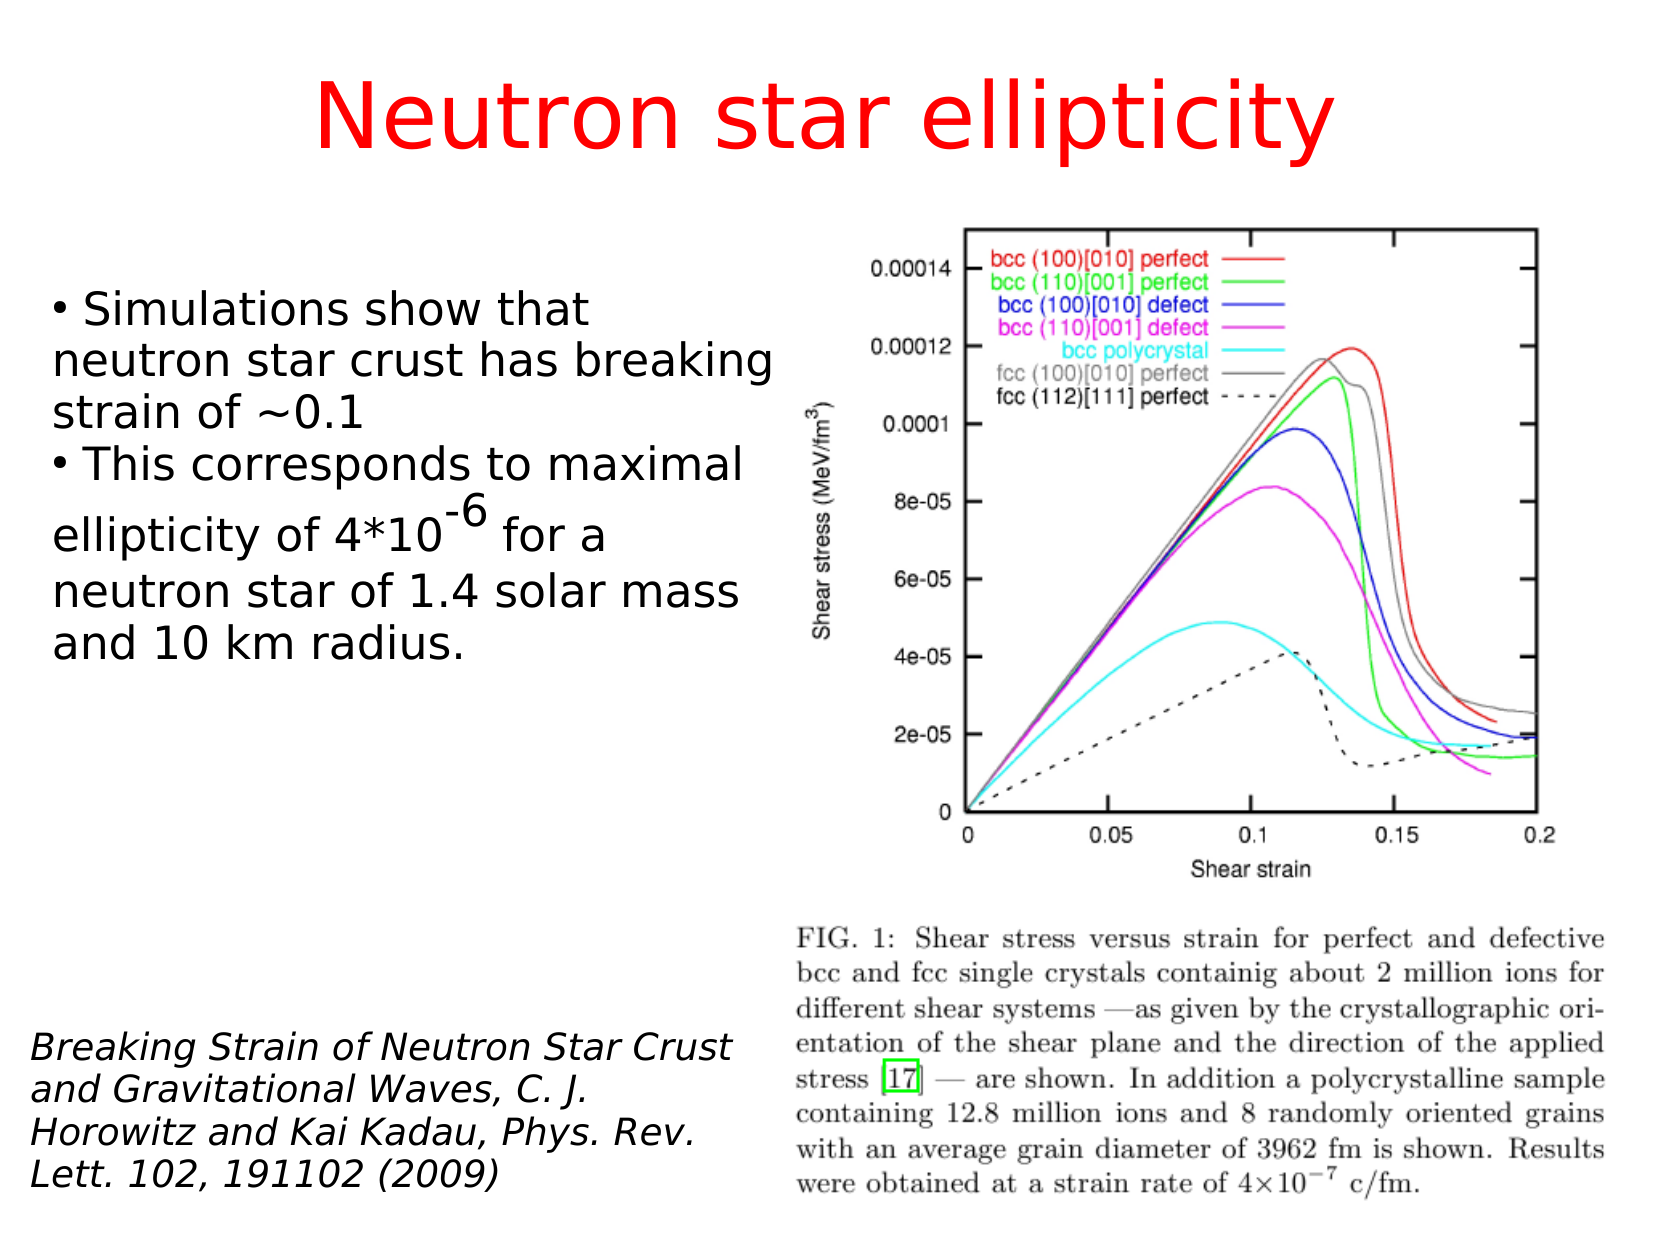

# Neutron star ellipticity
 Simulations show that neutron star crust has breaking strain of ~0.1
 This corresponds to maximal ellipticity of 4*10-6 for a neutron star of 1.4 solar mass and 10 km radius.
Breaking Strain of Neutron Star Crust and Gravitational Waves, C. J. Horowitz and Kai Kadau, Phys. Rev. Lett. 102, 191102 (2009)